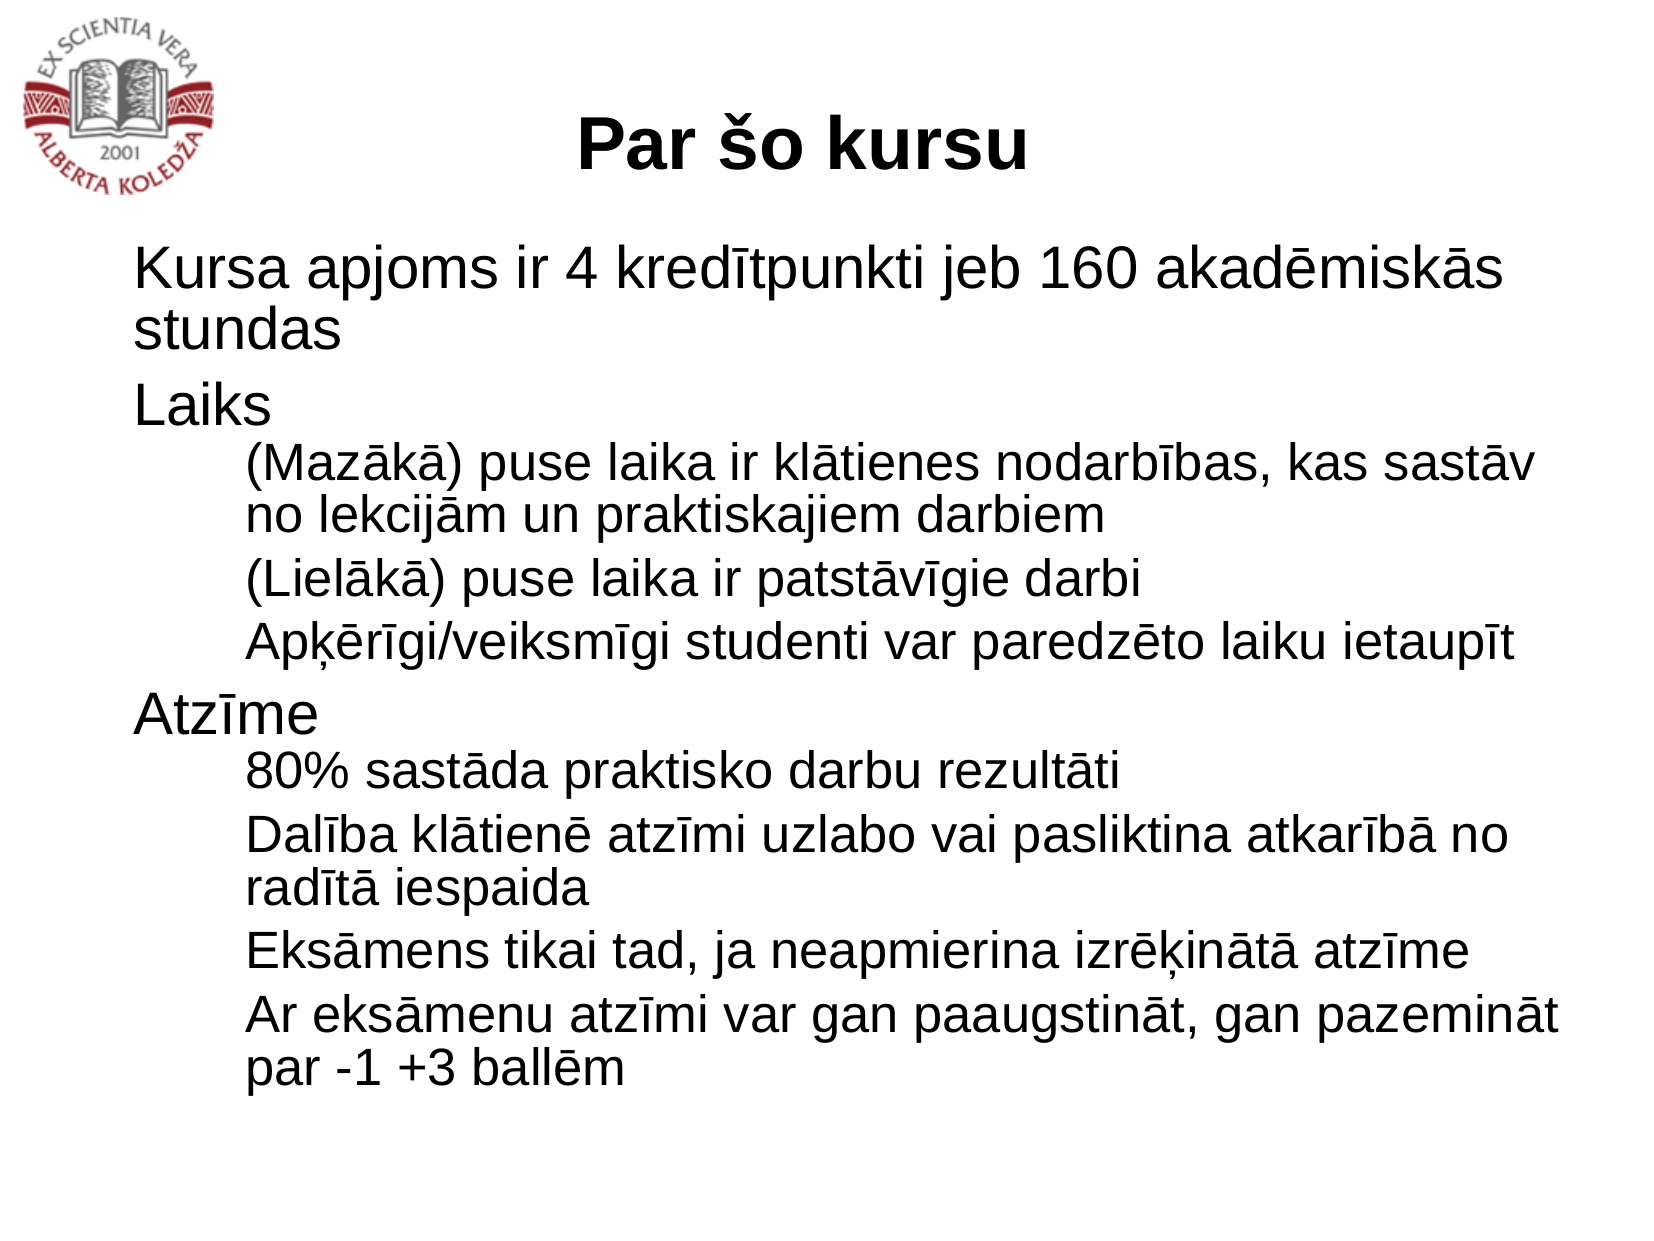

# Par šo kursu
Kursa apjoms ir 4 kredītpunkti jeb 160 akadēmiskās stundas
Laiks
		(Mazākā) puse laika ir klātienes nodarbības, kas sastāv no lekcijām un praktiskajiem darbiem
		(Lielākā) puse laika ir patstāvīgie darbi
		Apķērīgi/veiksmīgi studenti var paredzēto laiku ietaupīt
Atzīme
80% sastāda praktisko darbu rezultāti
	Dalība klātienē atzīmi uzlabo vai pasliktina atkarībā no radītā iespaida
	Eksāmens tikai tad, ja neapmierina izrēķinātā atzīme
	Ar eksāmenu atzīmi var gan paaugstināt, gan pazemināt par -1 +3 ballēm